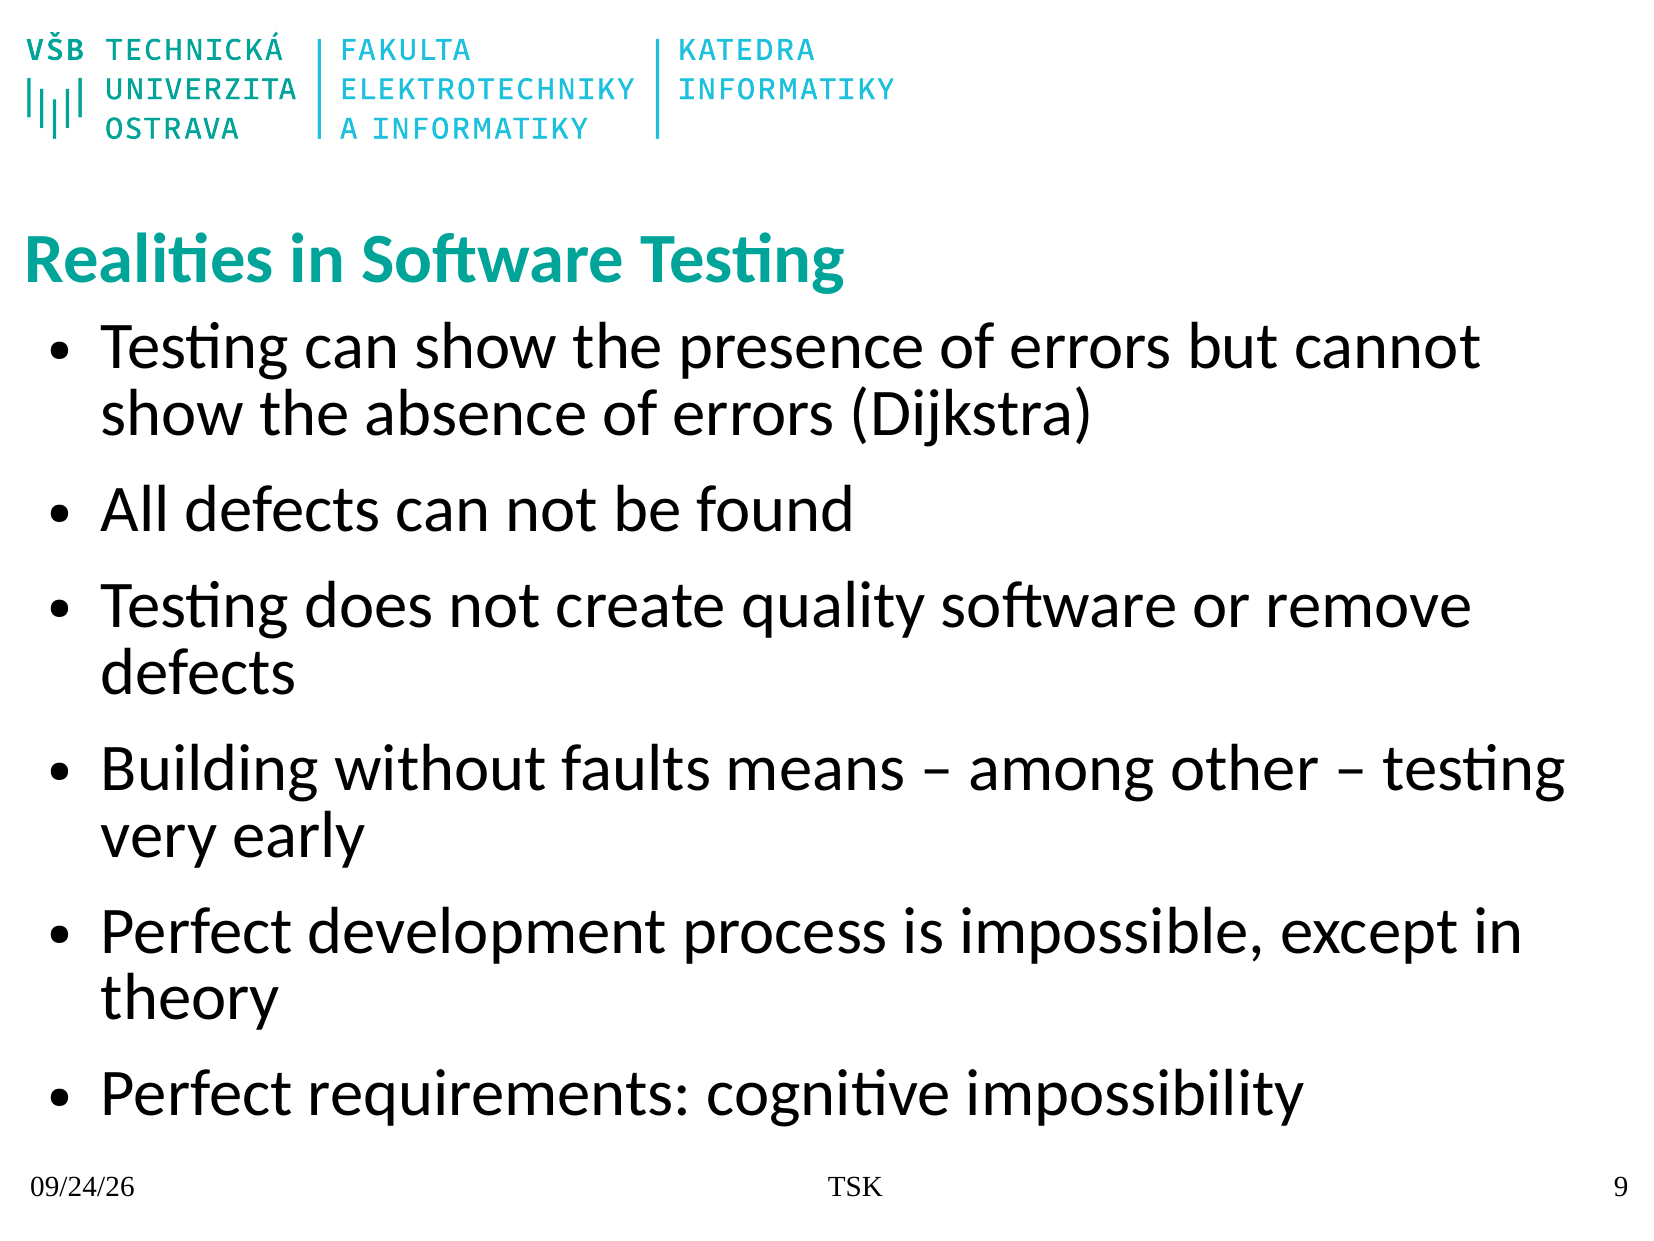

# Realities in Software Testing
Testing can show the presence of errors but cannot show the absence of errors (Dijkstra)
All defects can not be found
Testing does not create quality software or remove defects
Building without faults means – among other – testing very early
Perfect development process is impossible, except in theory
Perfect requirements: cognitive impossibility
TSK
9